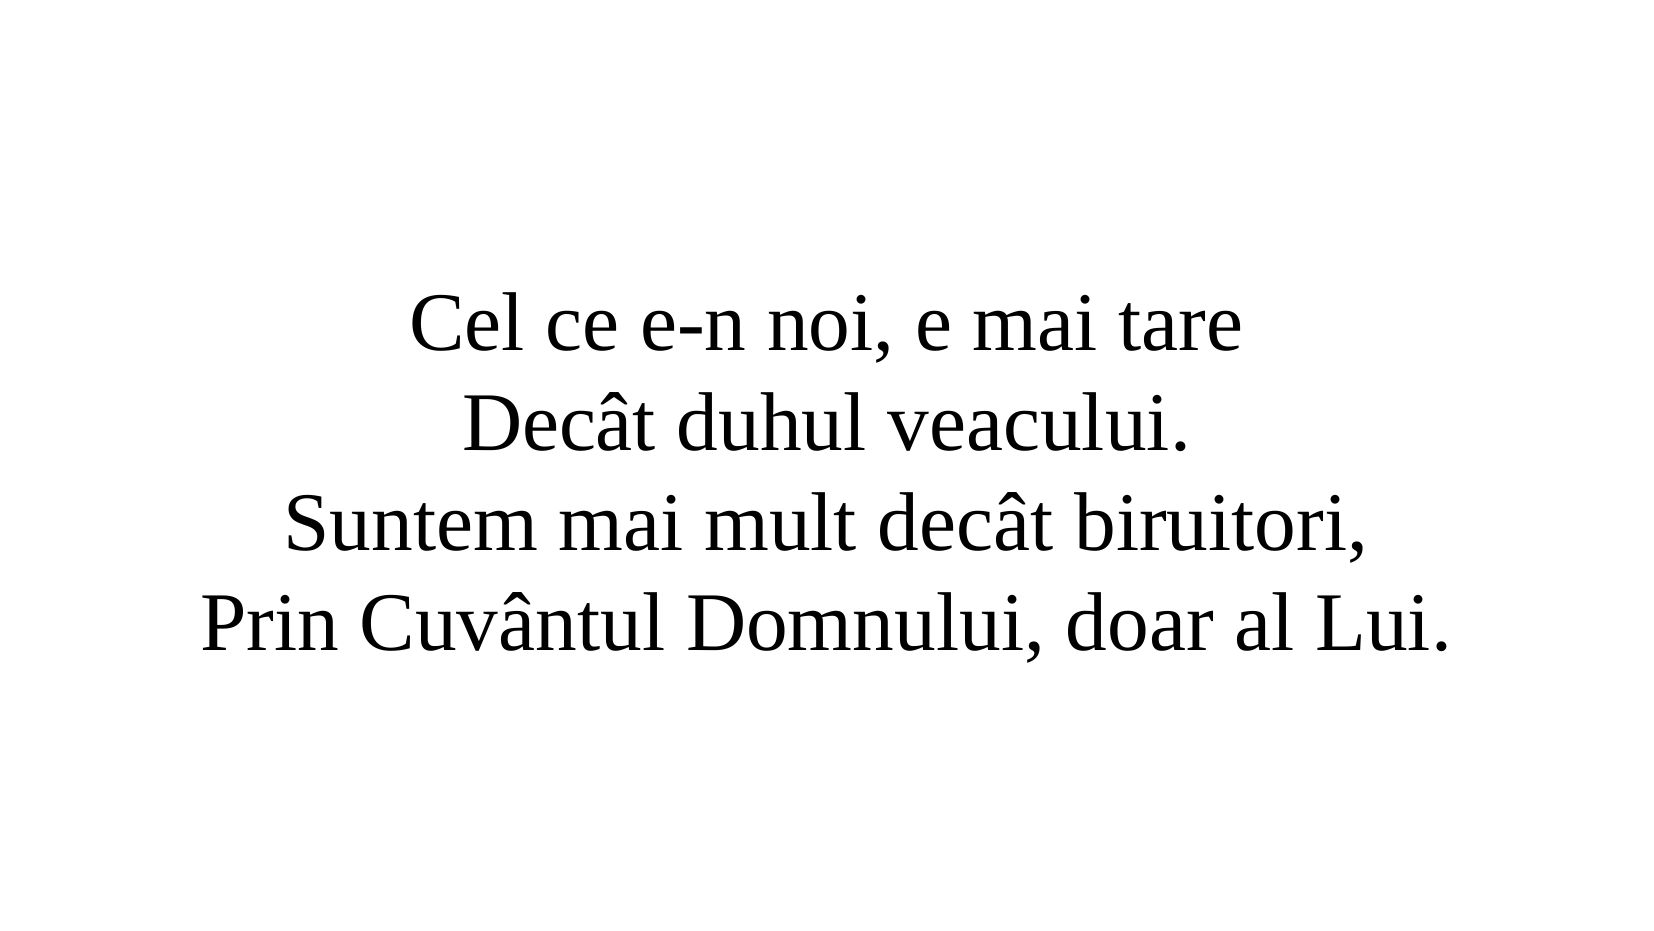

# Cel ce e-n noi, e mai tare Decât duhul veacului. Suntem mai mult decât biruitori, Prin Cuvântul Domnului, doar al Lui.